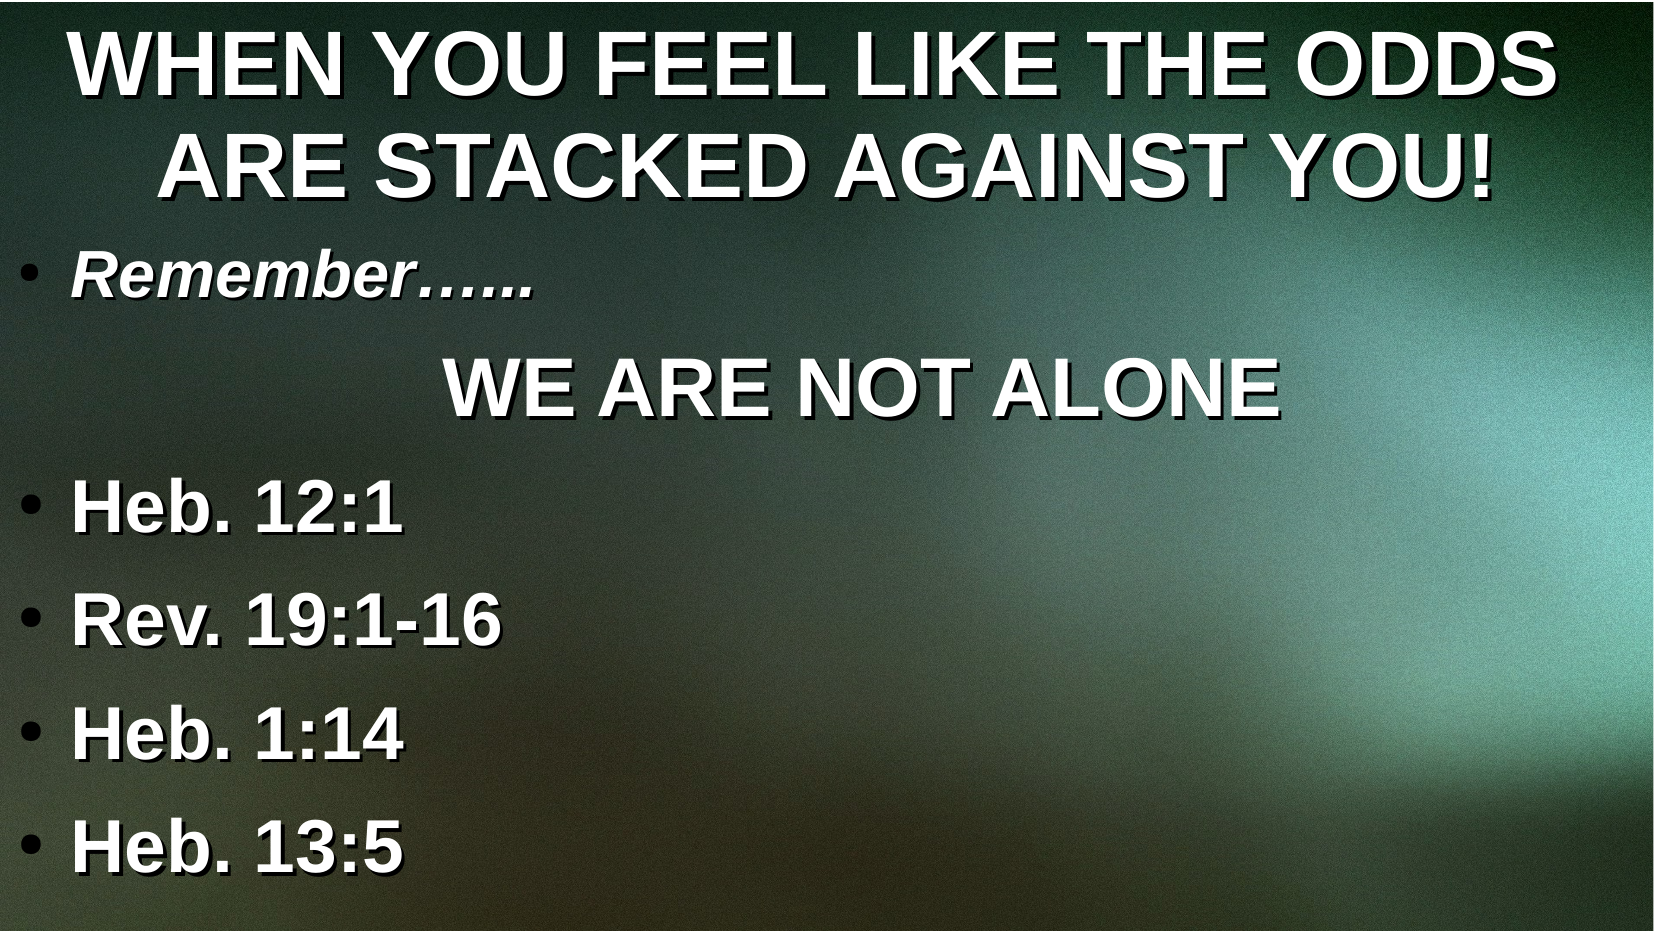

# WHEN YOU FEEL LIKE THE ODDS ARE STACKED AGAINST YOU!
Remember…...
WE ARE NOT ALONE
Heb. 12:1
Rev. 19:1-16
Heb. 1:14
Heb. 13:5